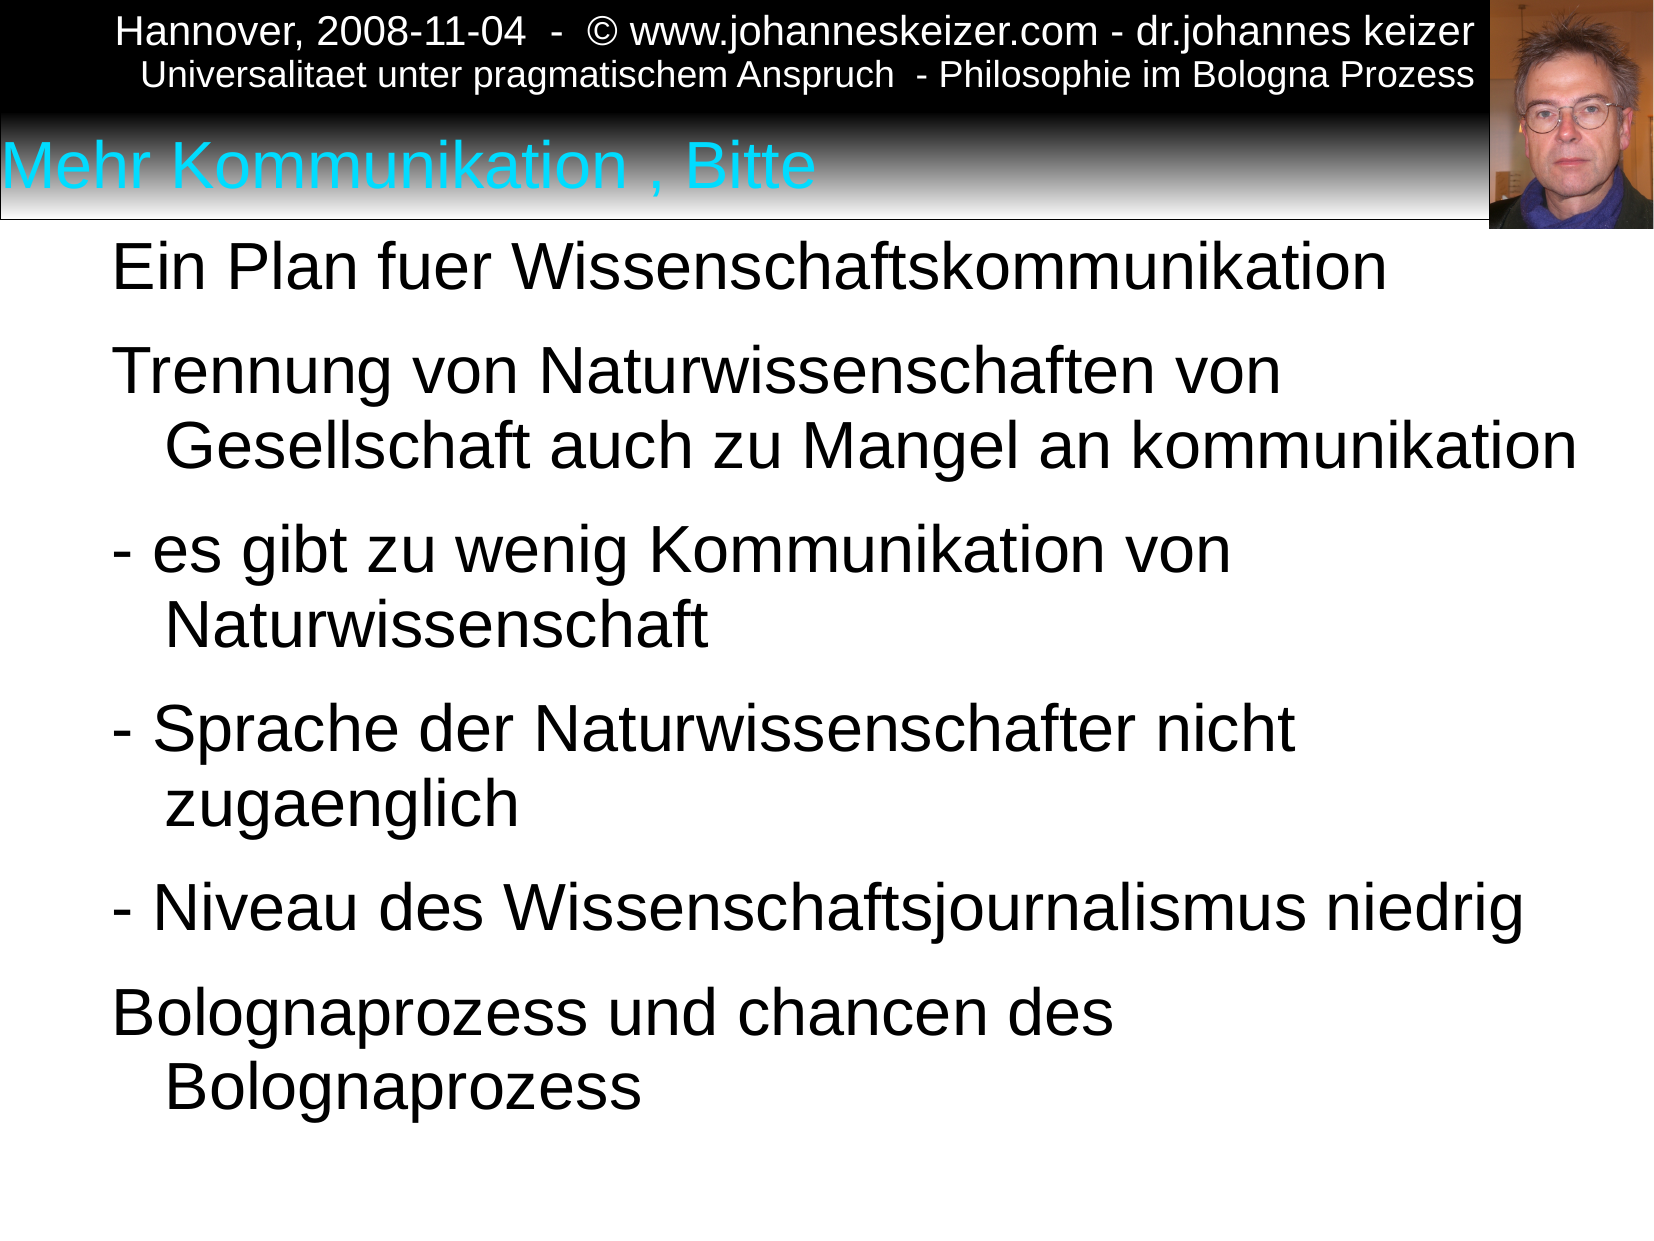

# Mehr Kommunikation , Bitte
Ein Plan fuer Wissenschaftskommunikation
Trennung von Naturwissenschaften von Gesellschaft auch zu Mangel an kommunikation
- es gibt zu wenig Kommunikation von Naturwissenschaft
- Sprache der Naturwissenschafter nicht zugaenglich
- Niveau des Wissenschaftsjournalismus niedrig
Bolognaprozess und chancen des Bolognaprozess